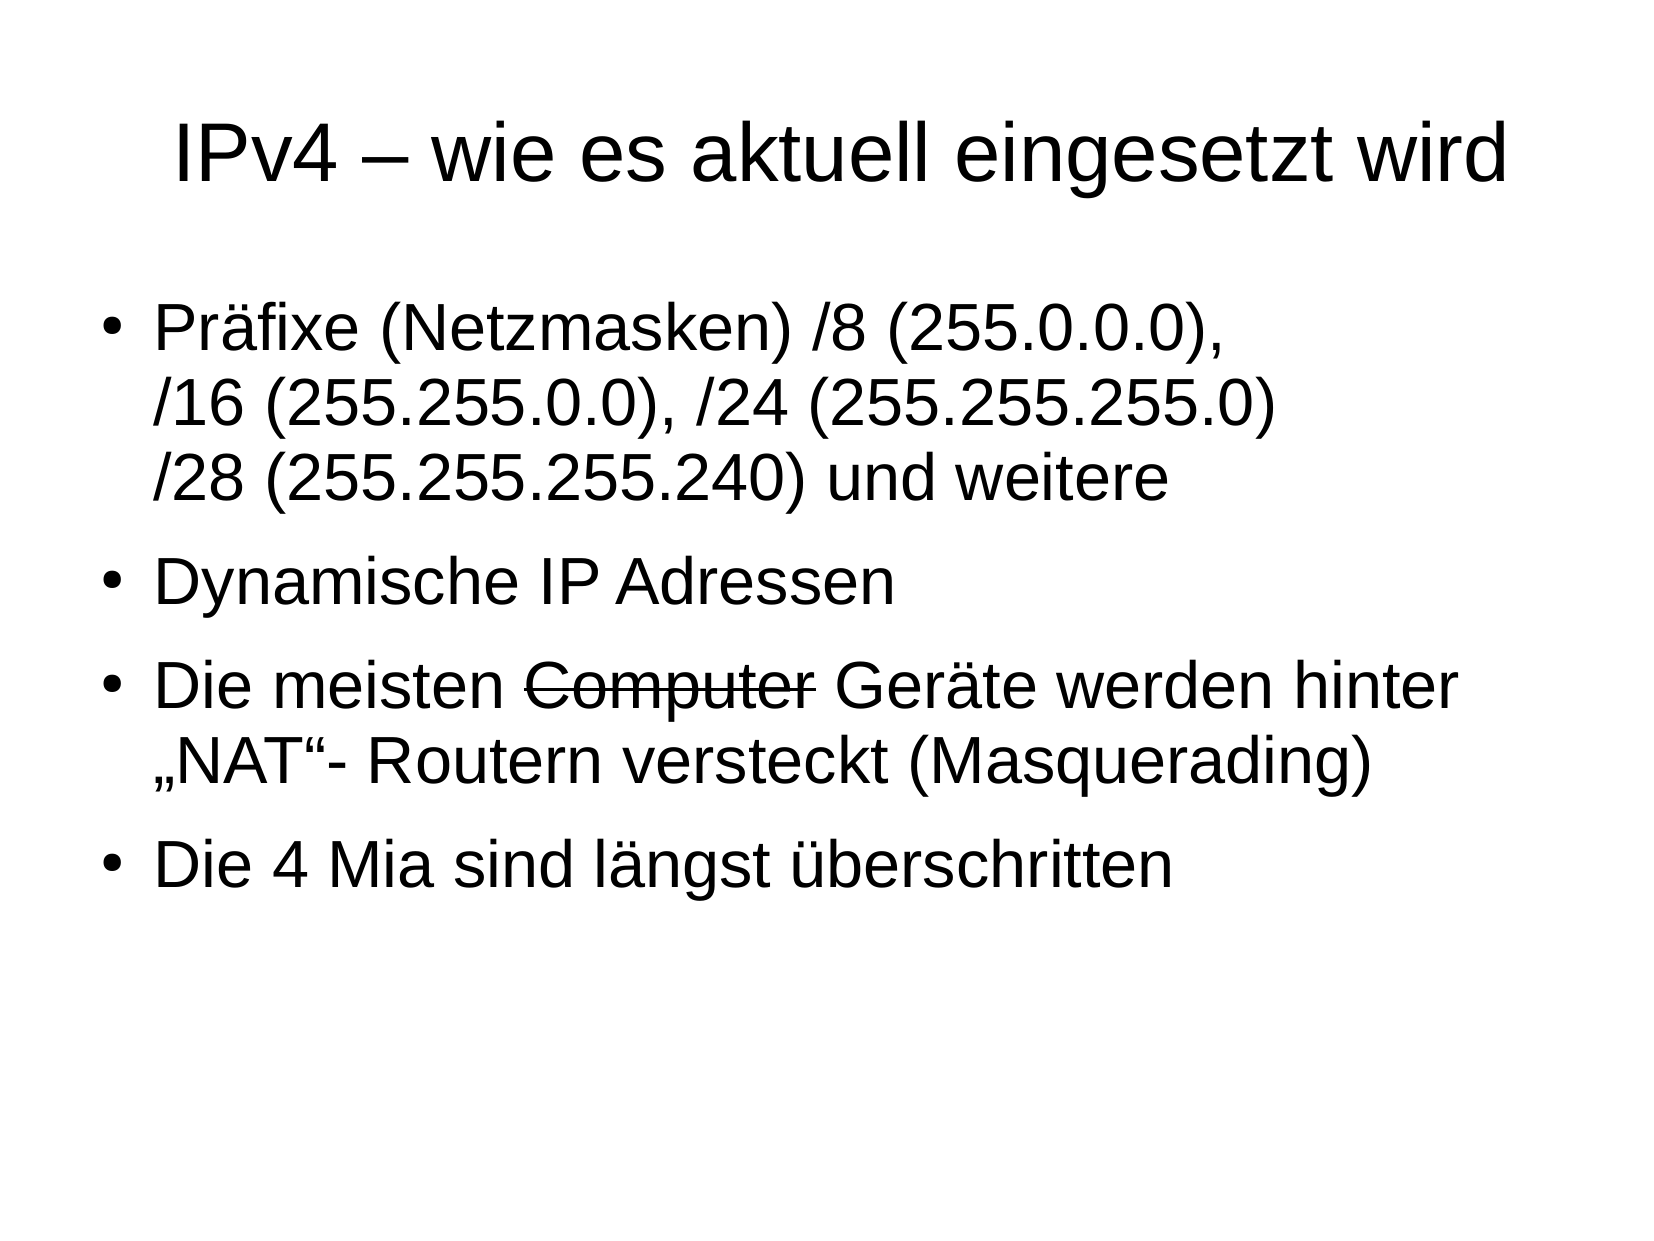

# IPv4 – wie es aktuell eingesetzt wird
Präfixe (Netzmasken) /8 (255.0.0.0),
/16 (255.255.0.0), /24 (255.255.255.0)
/28 (255.255.255.240) und weitere
Dynamische IP Adressen
Die meisten Computer Geräte werden hinter „NAT“- Routern versteckt (Masquerading)
Die 4 Mia sind längst überschritten